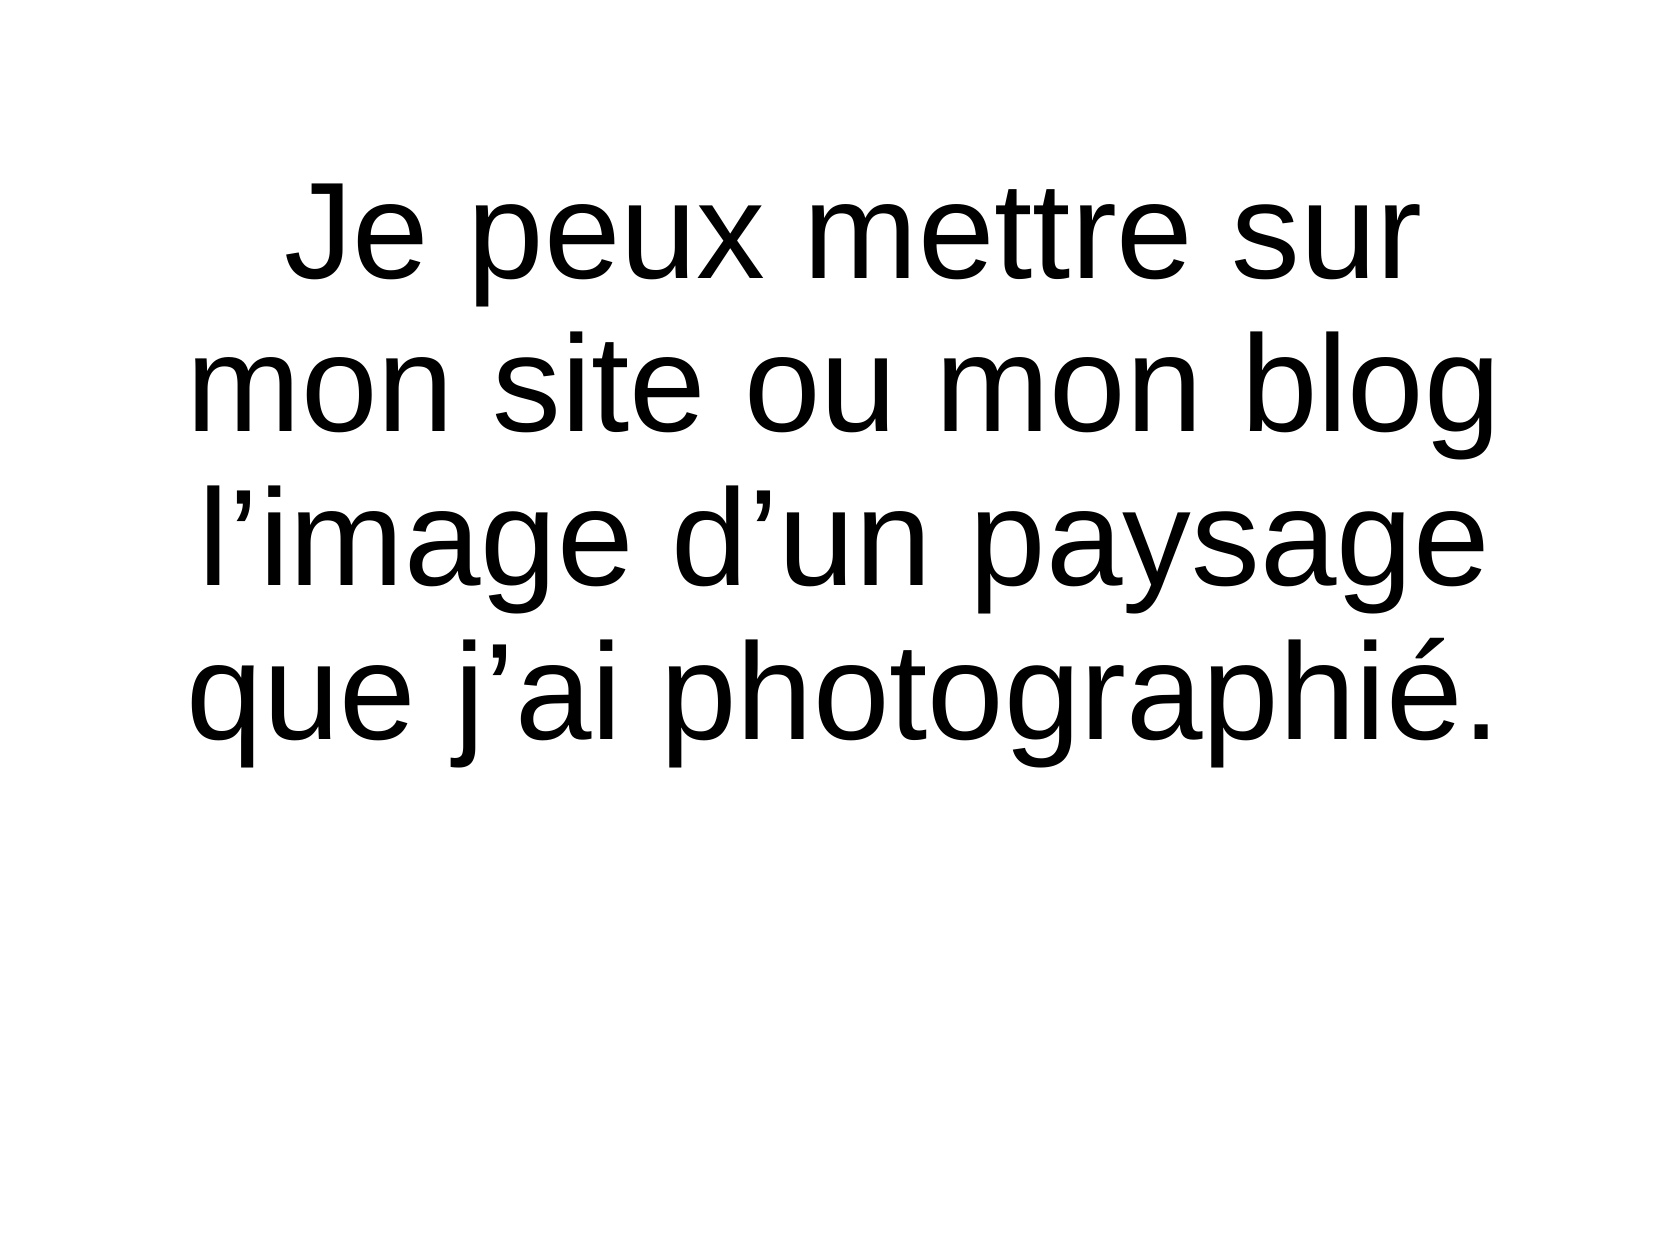

# Je peux mettre sur mon site ou mon blog l’image d’un paysage que j’ai photographié.